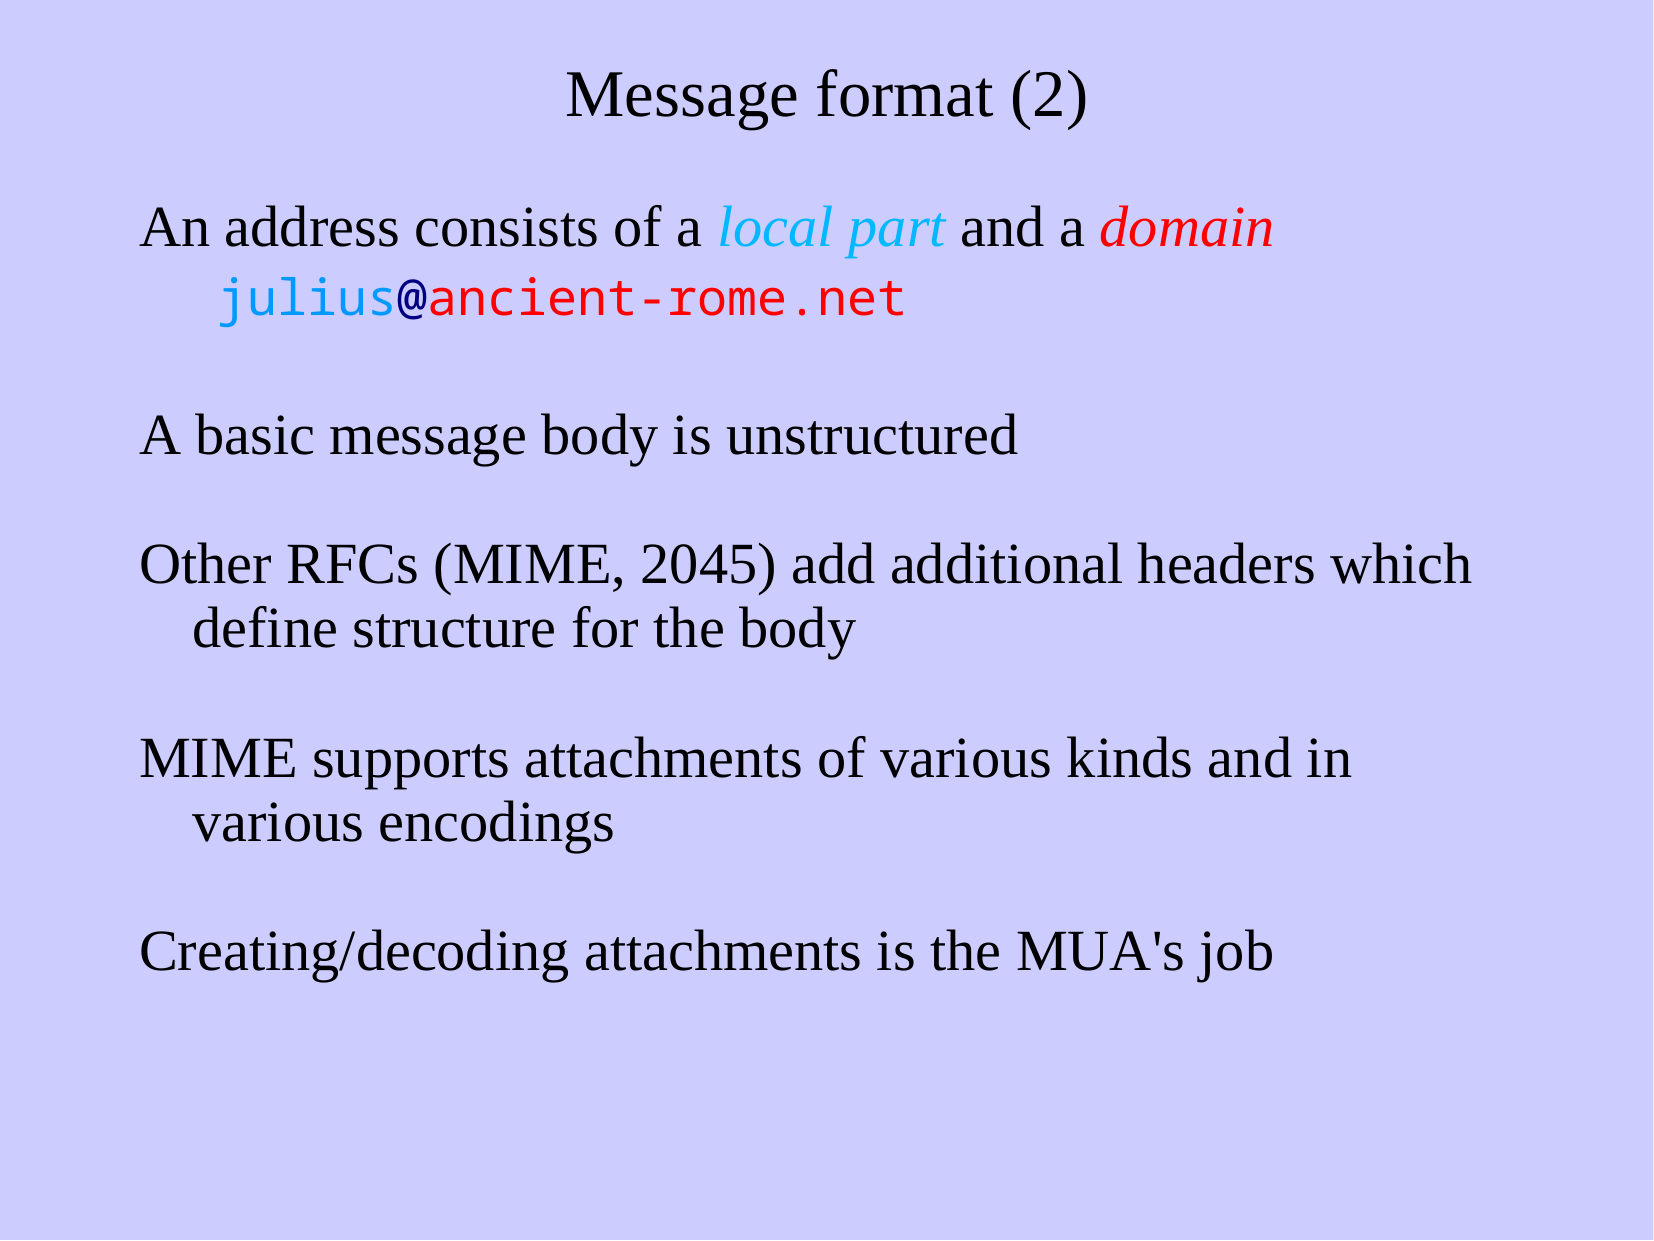

# Message format (2)
An address consists of a local part and a domain
julius@ancient-rome.net
A basic message body is unstructured
Other RFCs (MIME, 2045) add additional headers which define structure for the body
MIME supports attachments of various kinds and in various encodings
Creating/decoding attachments is the MUA's job